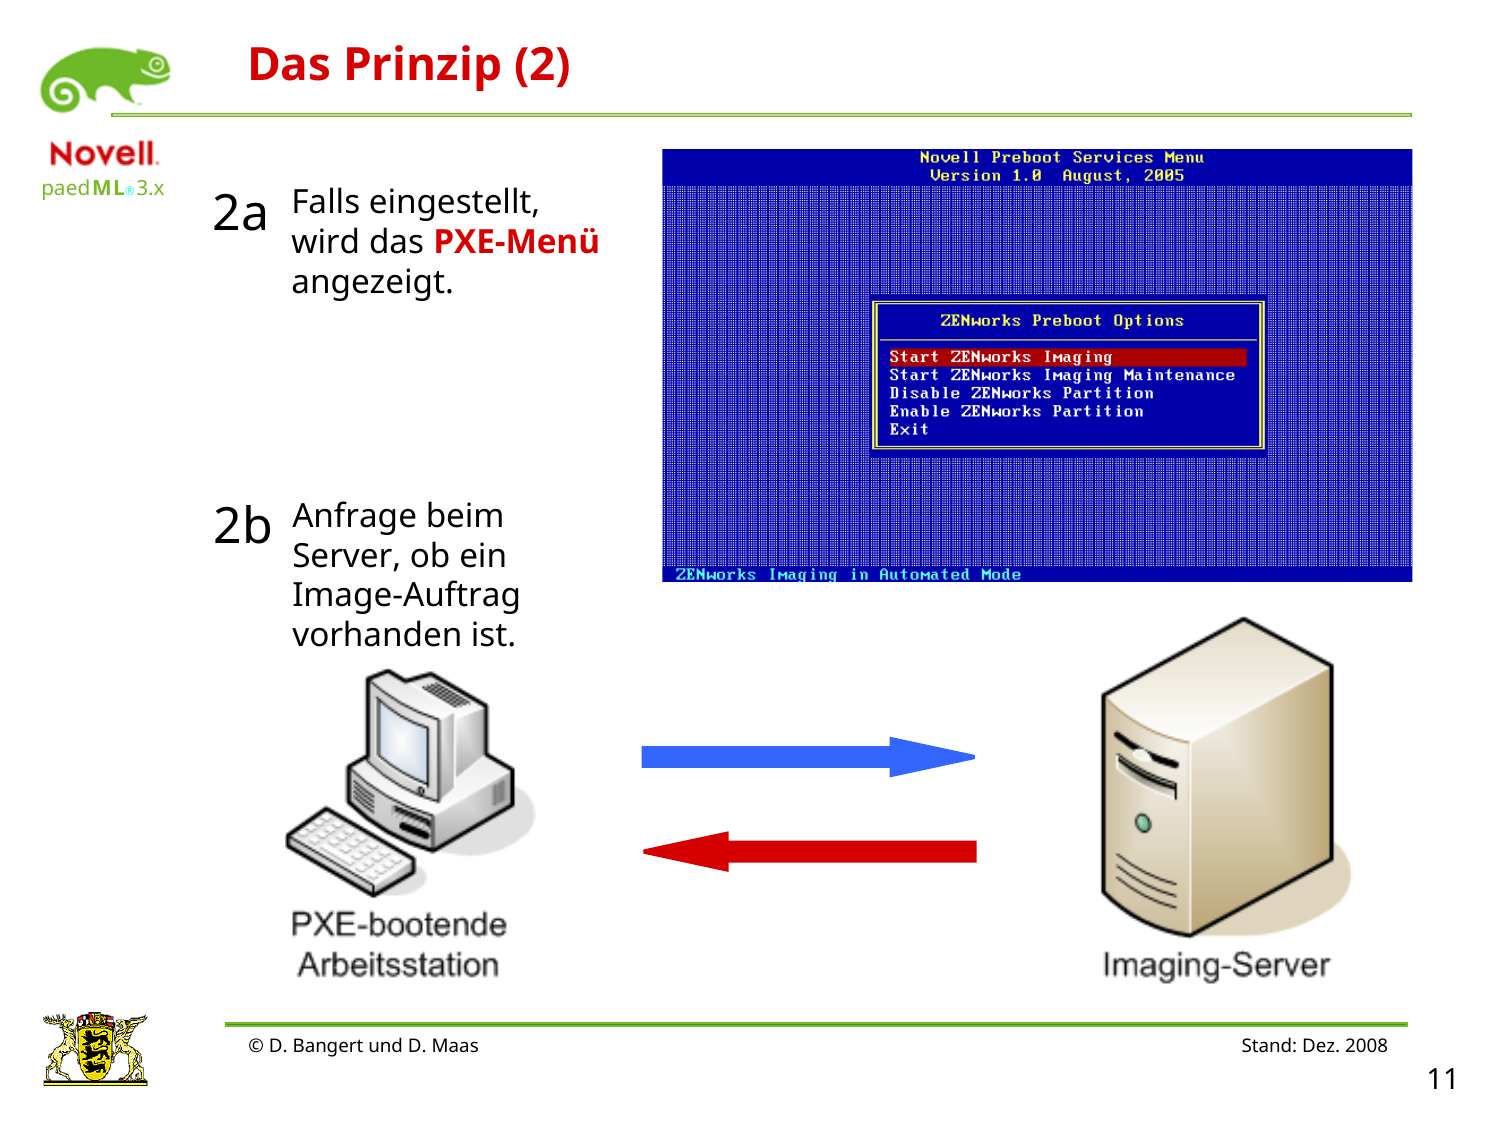

# Das Prinzip (2)‏
2a
Falls eingestellt, wird das PXE-Menü angezeigt.
2b
Anfrage beim Server, ob ein Image-Auftrag vorhanden ist.
© D. Bangert und D. Maas
Dez. 2008
11